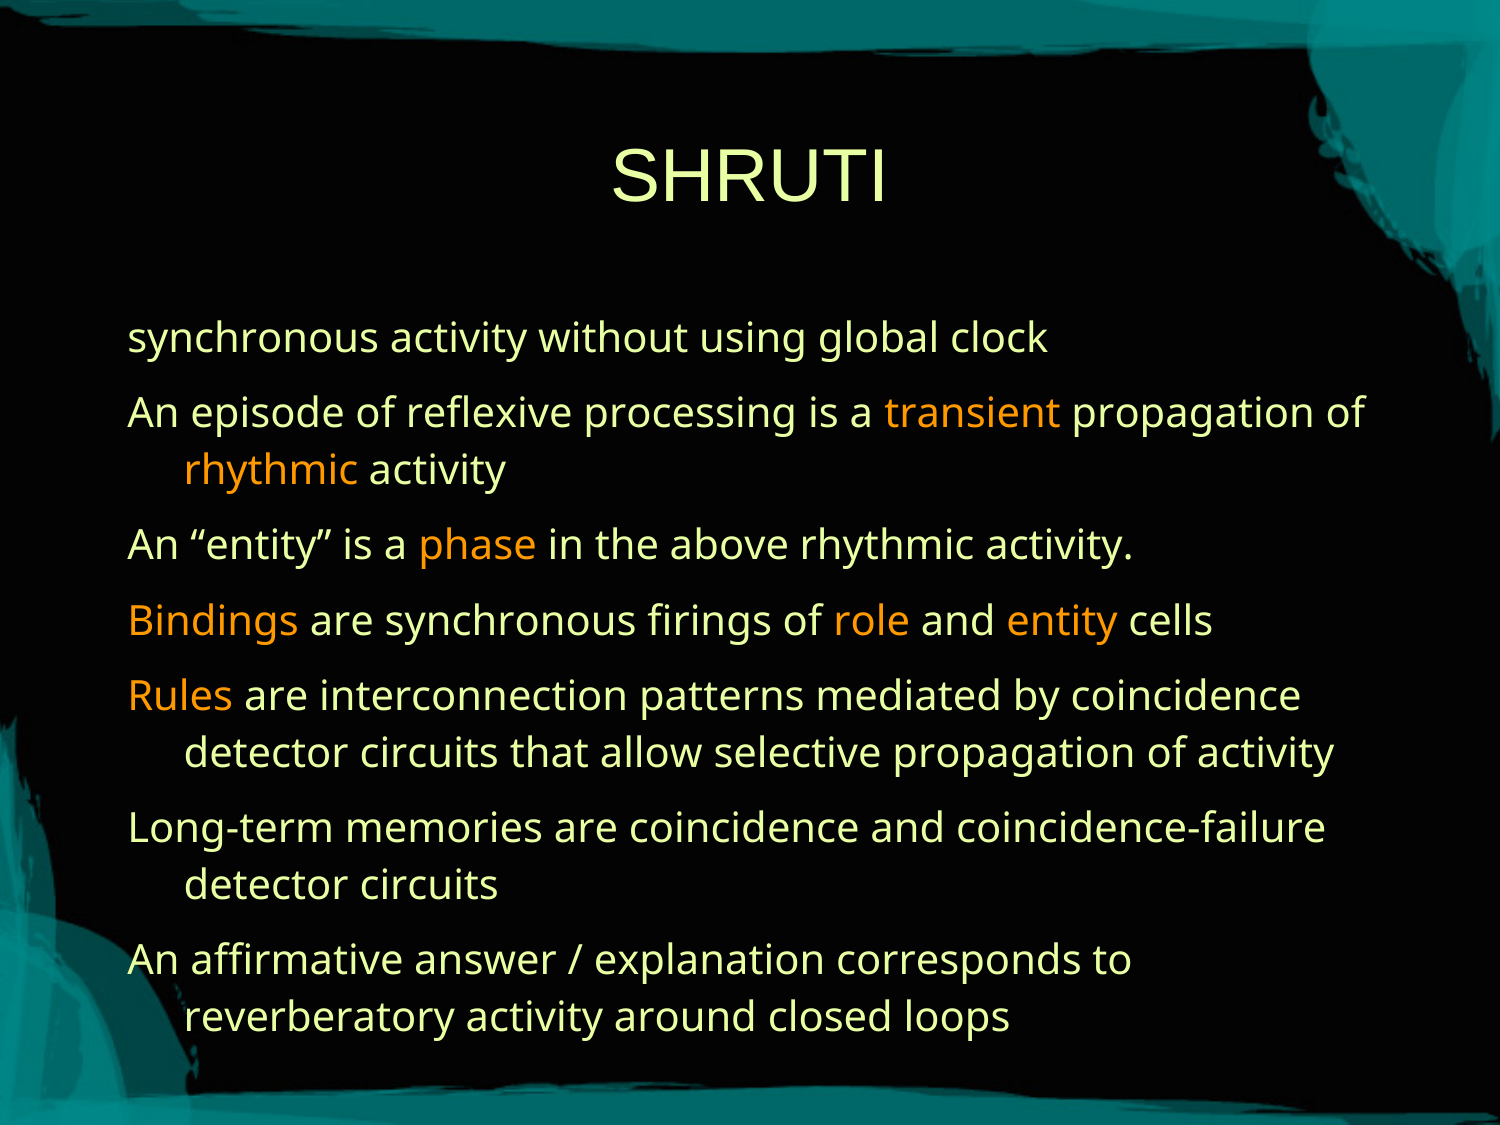

# SHRUTI
synchronous activity without using global clock
An episode of reflexive processing is a transient propagation of rhythmic activity
An “entity” is a phase in the above rhythmic activity.
Bindings are synchronous firings of role and entity cells
Rules are interconnection patterns mediated by coincidence detector circuits that allow selective propagation of activity
Long-term memories are coincidence and coincidence-failure detector circuits
An affirmative answer / explanation corresponds to reverberatory activity around closed loops